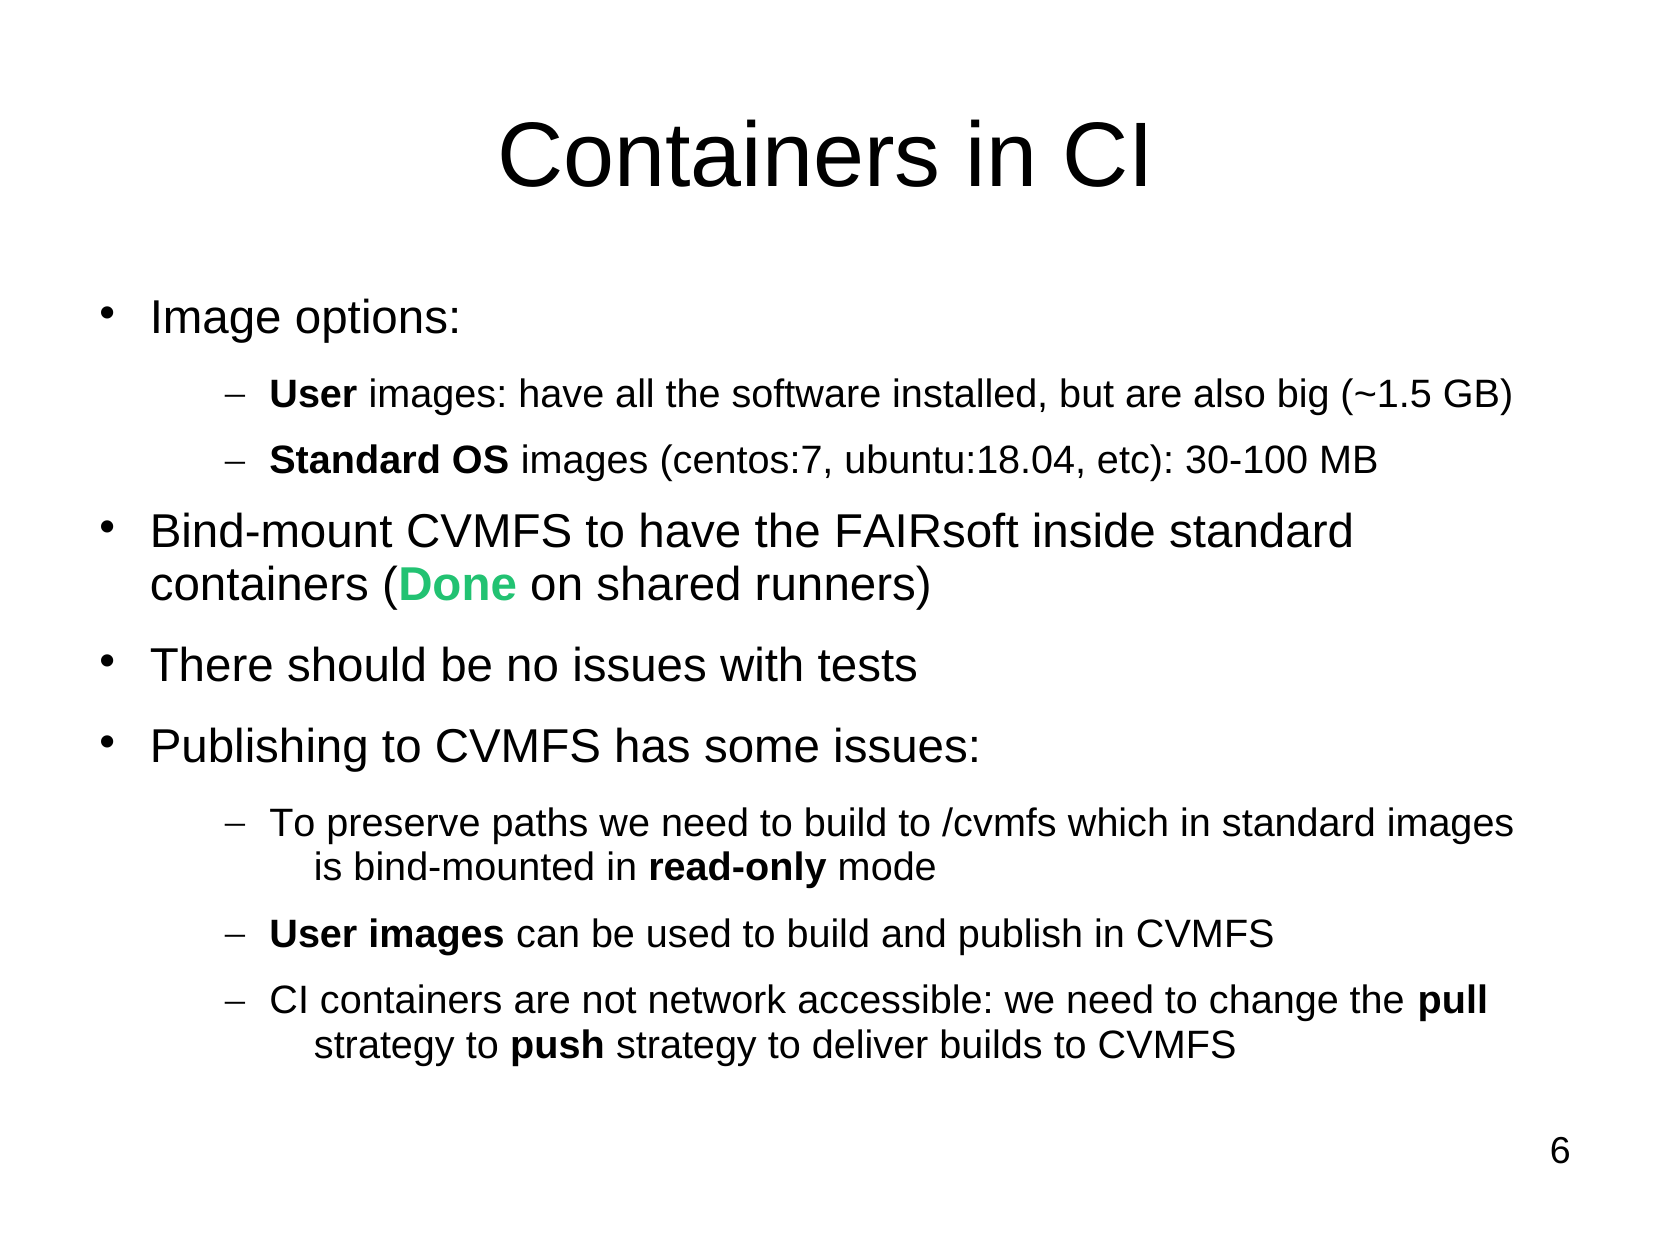

# Containers in CI
Image options:
User images: have all the software installed, but are also big (~1.5 GB)
Standard OS images (centos:7, ubuntu:18.04, etc): 30-100 MB
Bind-mount CVMFS to have the FAIRsoft inside standard containers (Done on shared runners)
There should be no issues with tests
Publishing to CVMFS has some issues:
To preserve paths we need to build to /cvmfs which in standard images is bind-mounted in read-only mode
User images can be used to build and publish in CVMFS
CI containers are not network accessible: we need to change the pull strategy to push strategy to deliver builds to CVMFS
6